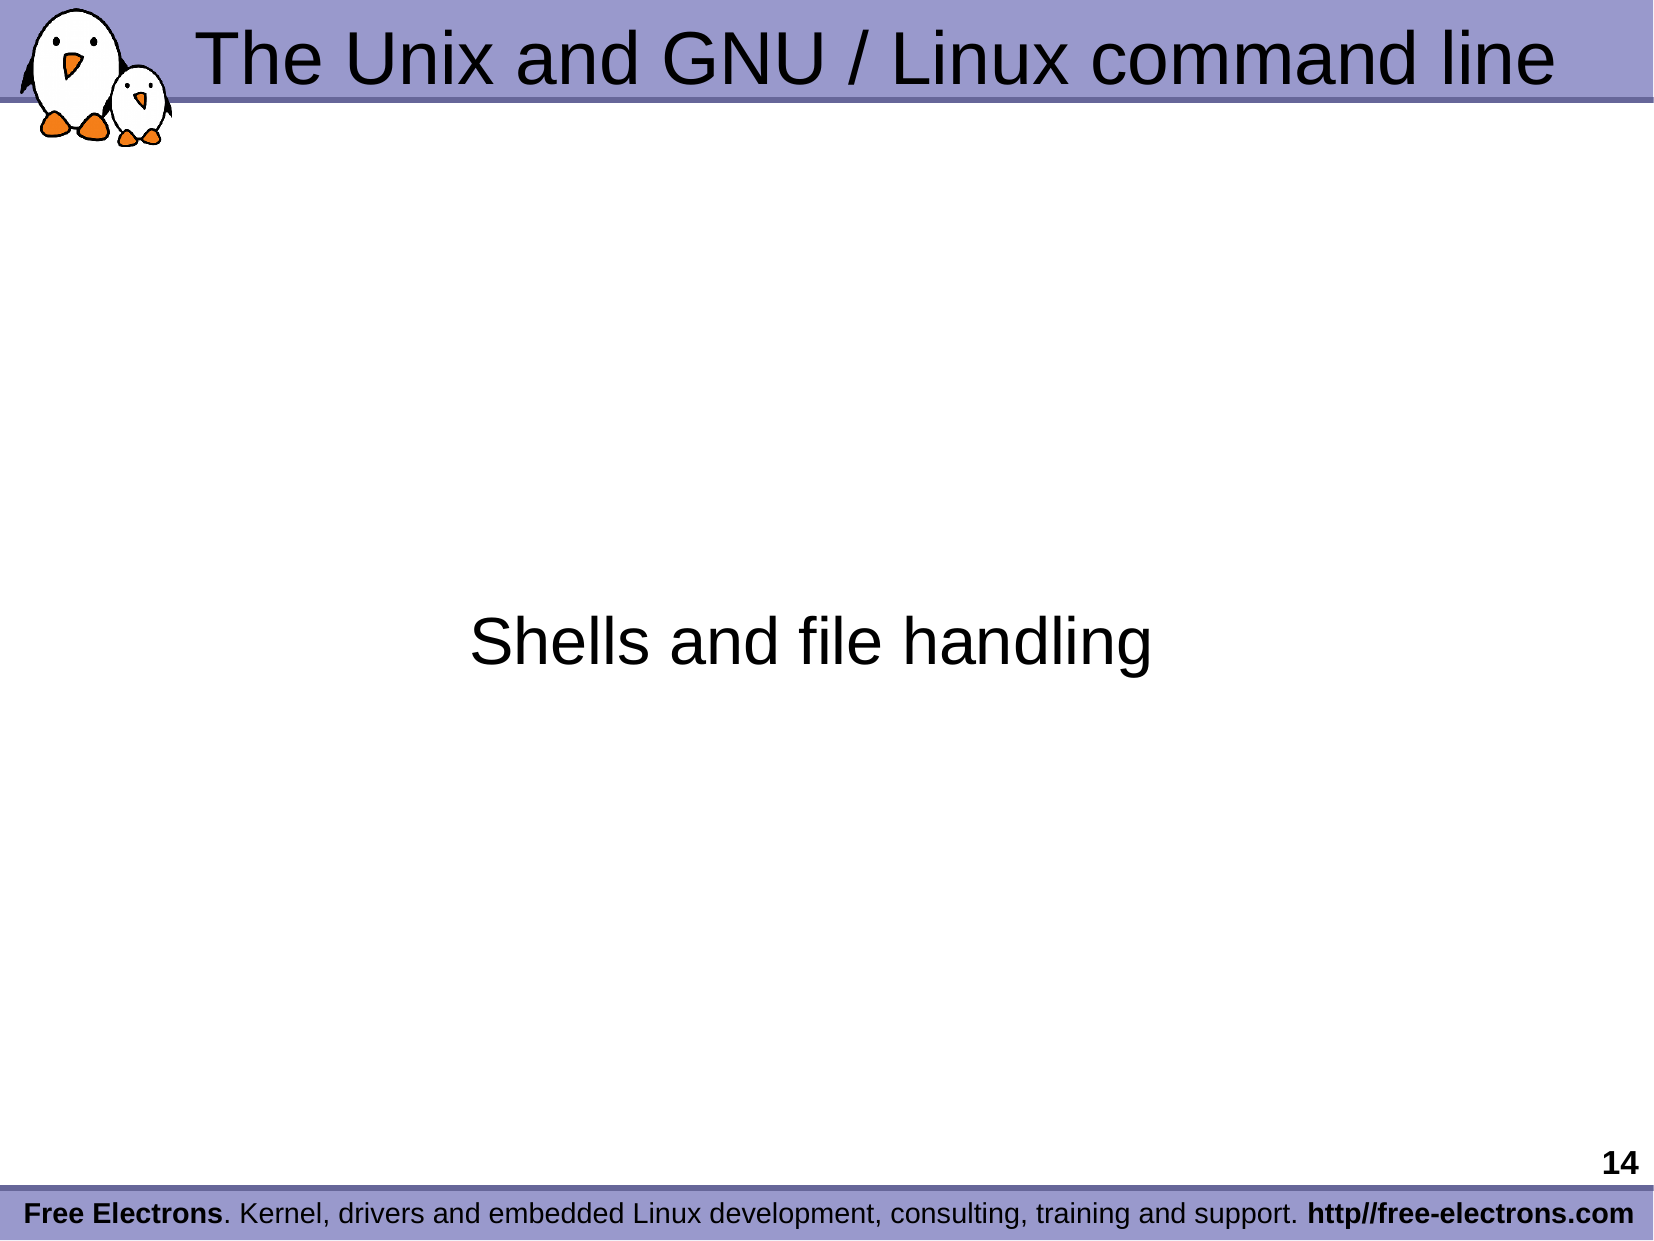

# The Unix and GNU / Linux command line
Shells and file handling